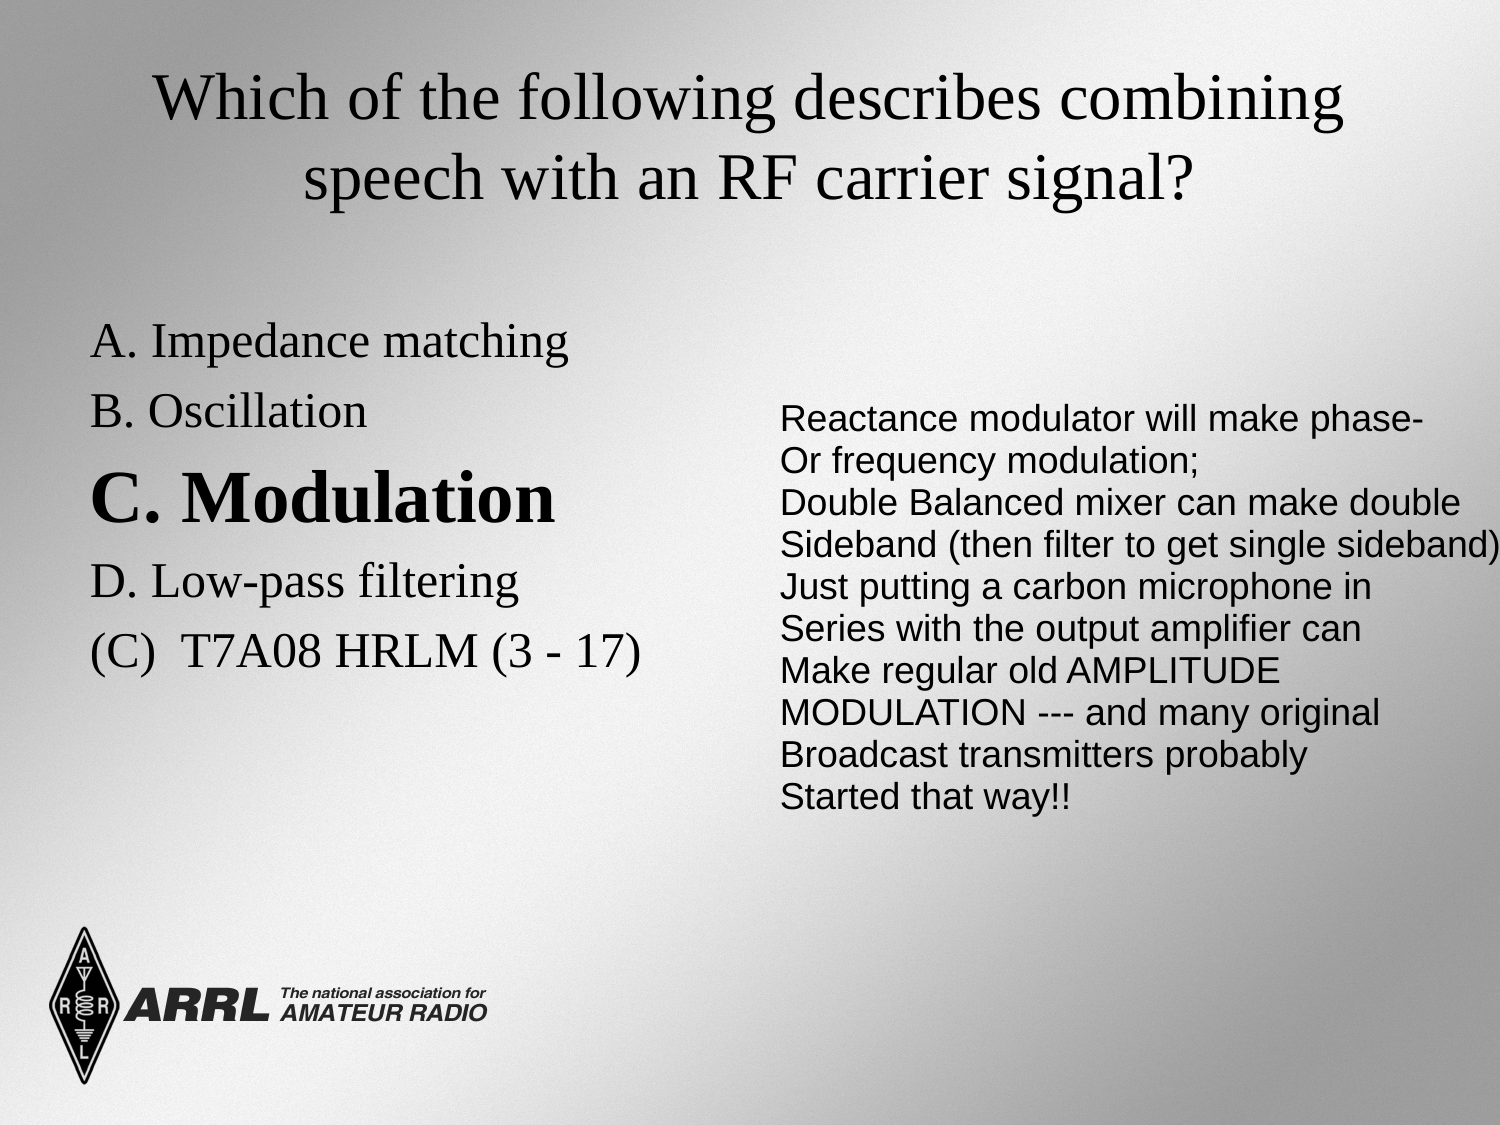

# Which of the following describes combining speech with an RF carrier signal?
A. Impedance matching
B. Oscillation
C. Modulation
D. Low-pass filtering
(C) T7A08 HRLM (3 - 17)
Reactance modulator will make phase-
Or frequency modulation;
Double Balanced mixer can make double
Sideband (then filter to get single sideband)
Just putting a carbon microphone in
Series with the output amplifier can
Make regular old AMPLITUDE
MODULATION --- and many original
Broadcast transmitters probably
Started that way!!